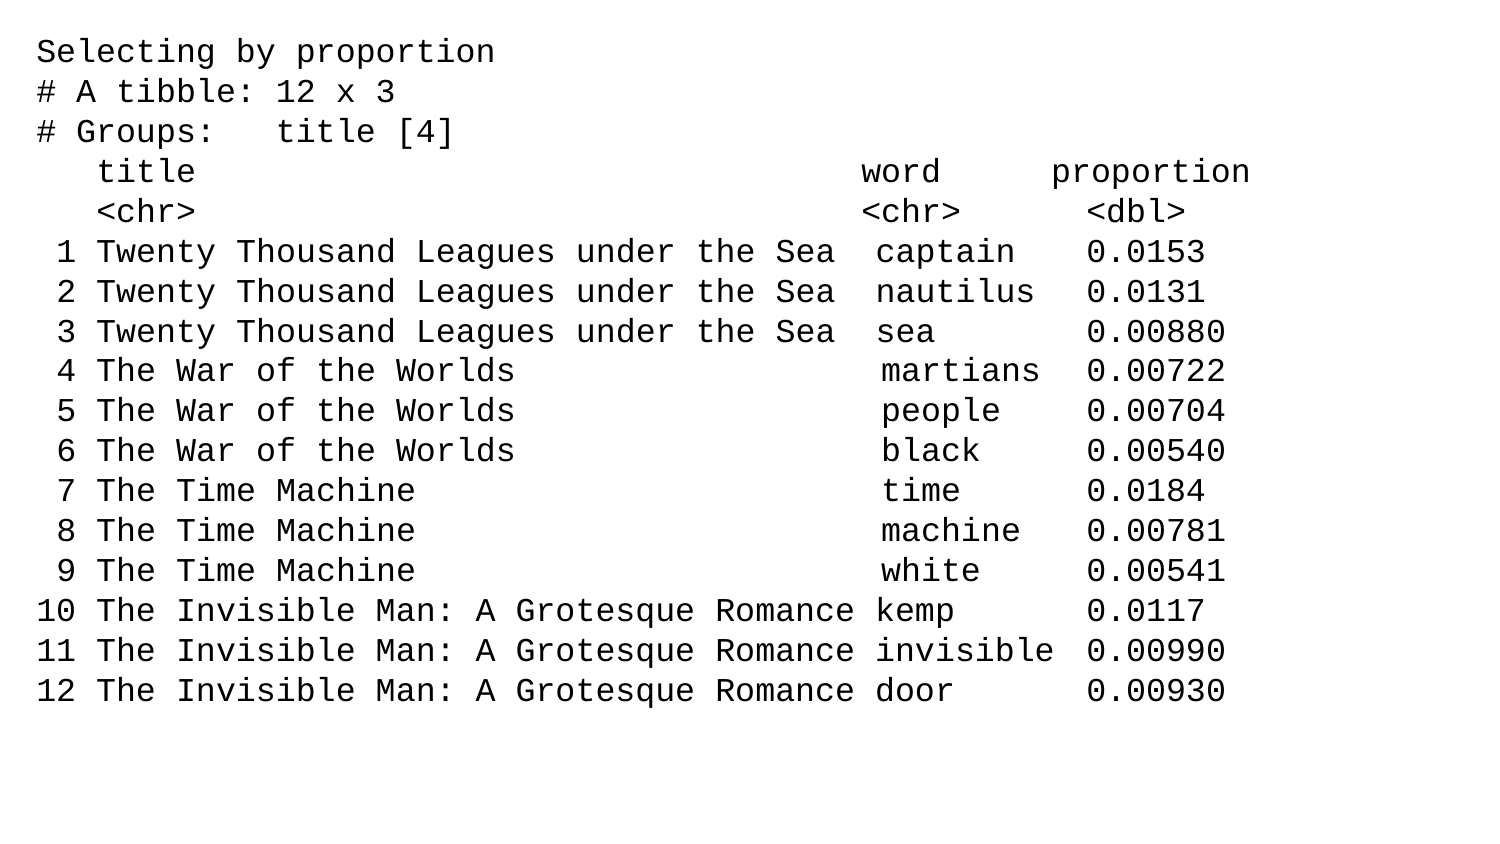

Selecting by proportion
# A tibble: 12 x 3
# Groups: title [4]
 title 	word 	 proportion
 <chr> 	<chr> 	<dbl>
 1 Twenty Thousand Leagues under the Sea captain 	0.0153
 2 Twenty Thousand Leagues under the Sea nautilus 	0.0131
 3 Twenty Thousand Leagues under the Sea sea 	0.00880
 4 The War of the Worlds 	 martians 	0.00722
 5 The War of the Worlds 	 people 	0.00704
 6 The War of the Worlds 	 black 	0.00540
 7 The Time Machine 	 time 	0.0184
 8 The Time Machine 	 machine 	0.00781
 9 The Time Machine 	 white 	0.00541
10 The Invisible Man: A Grotesque Romance kemp 	0.0117
11 The Invisible Man: A Grotesque Romance invisible	0.00990
12 The Invisible Man: A Grotesque Romance door 	0.00930